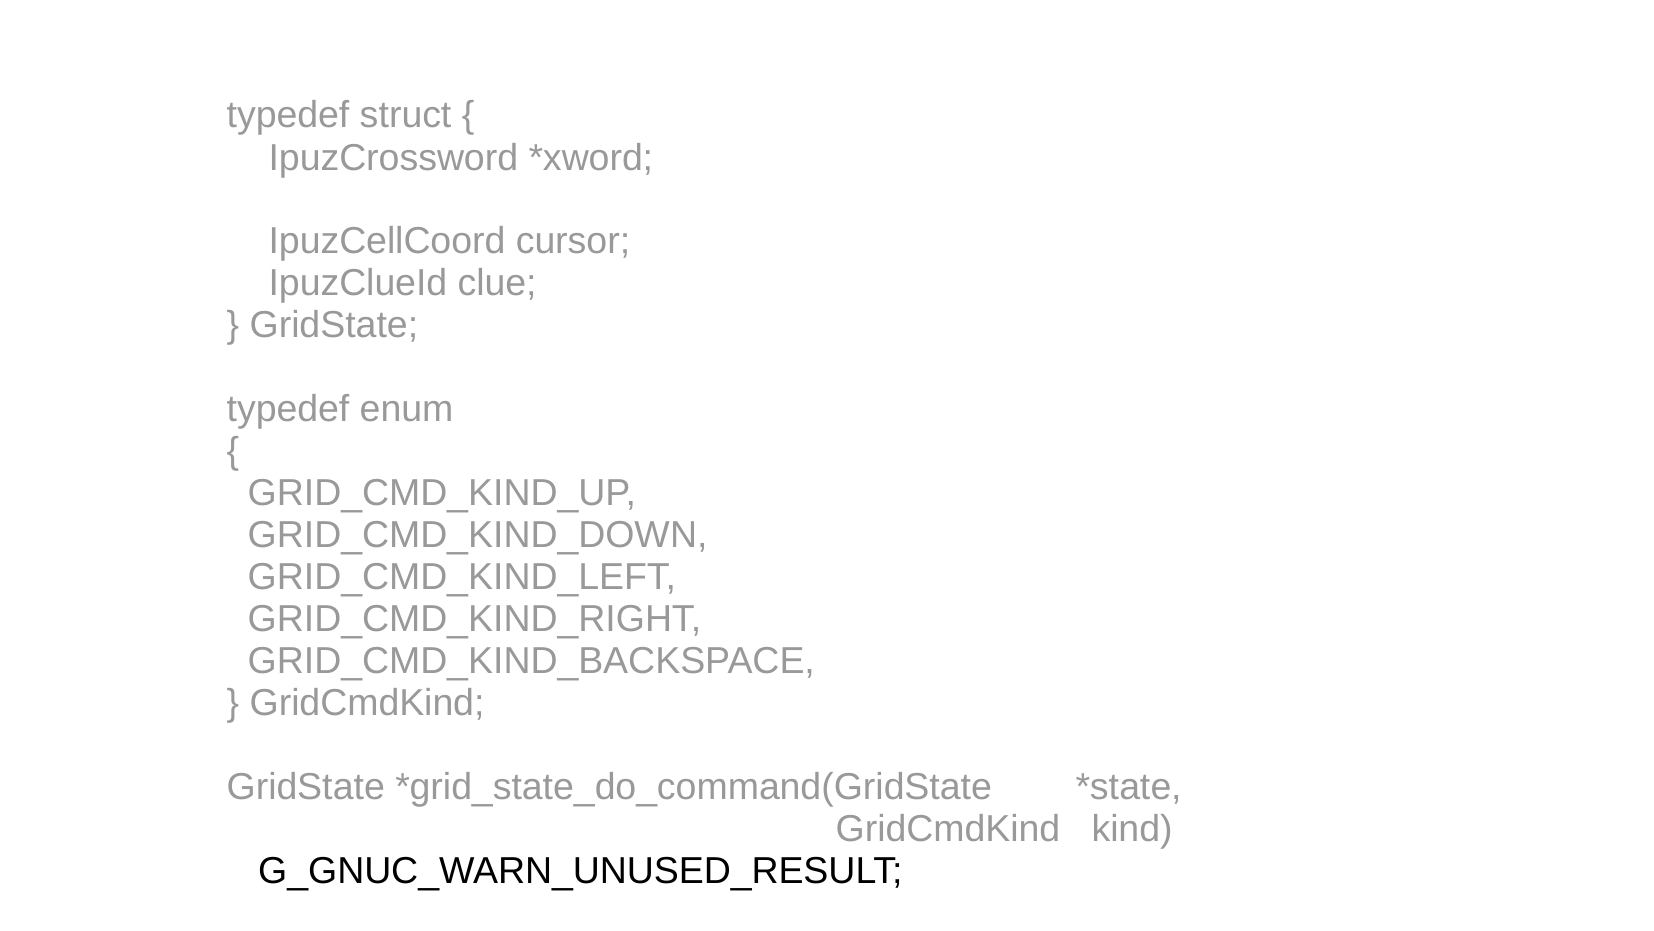

typedef struct {
 IpuzCrossword *xword;
 IpuzCellCoord cursor;
 IpuzClueId clue;
} GridState;
typedef enum
{
 GRID_CMD_KIND_UP,
 GRID_CMD_KIND_DOWN,
 GRID_CMD_KIND_LEFT,
 GRID_CMD_KIND_RIGHT,
 GRID_CMD_KIND_BACKSPACE,
} GridCmdKind;
GridState *grid_state_do_command(GridState *state,
 GridCmdKind kind)
 G_GNUC_WARN_UNUSED_RESULT;